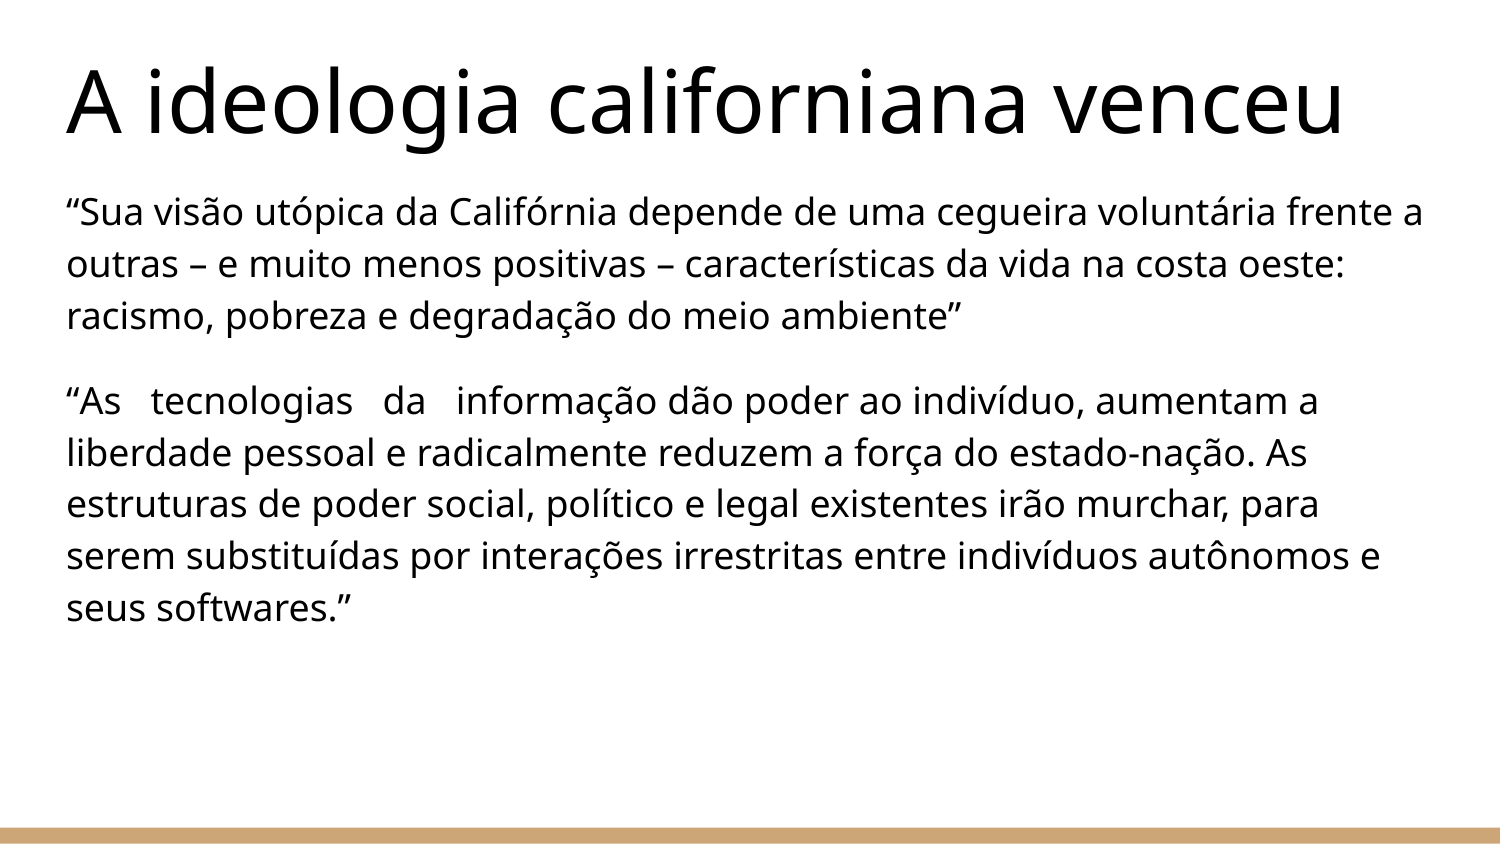

# A ideologia californiana venceu
“Sua visão utópica da Califórnia depende de uma cegueira voluntária frente a outras – e muito menos positivas – características da vida na costa oeste: racismo, pobreza e degradação do meio ambiente”
“As tecnologias da informação dão poder ao indivíduo, aumentam a liberdade pessoal e radicalmente reduzem a força do estado-nação. As estruturas de poder social, político e legal existentes irão murchar, para serem substituídas por interações irrestritas entre indivíduos autônomos e seus softwares.”